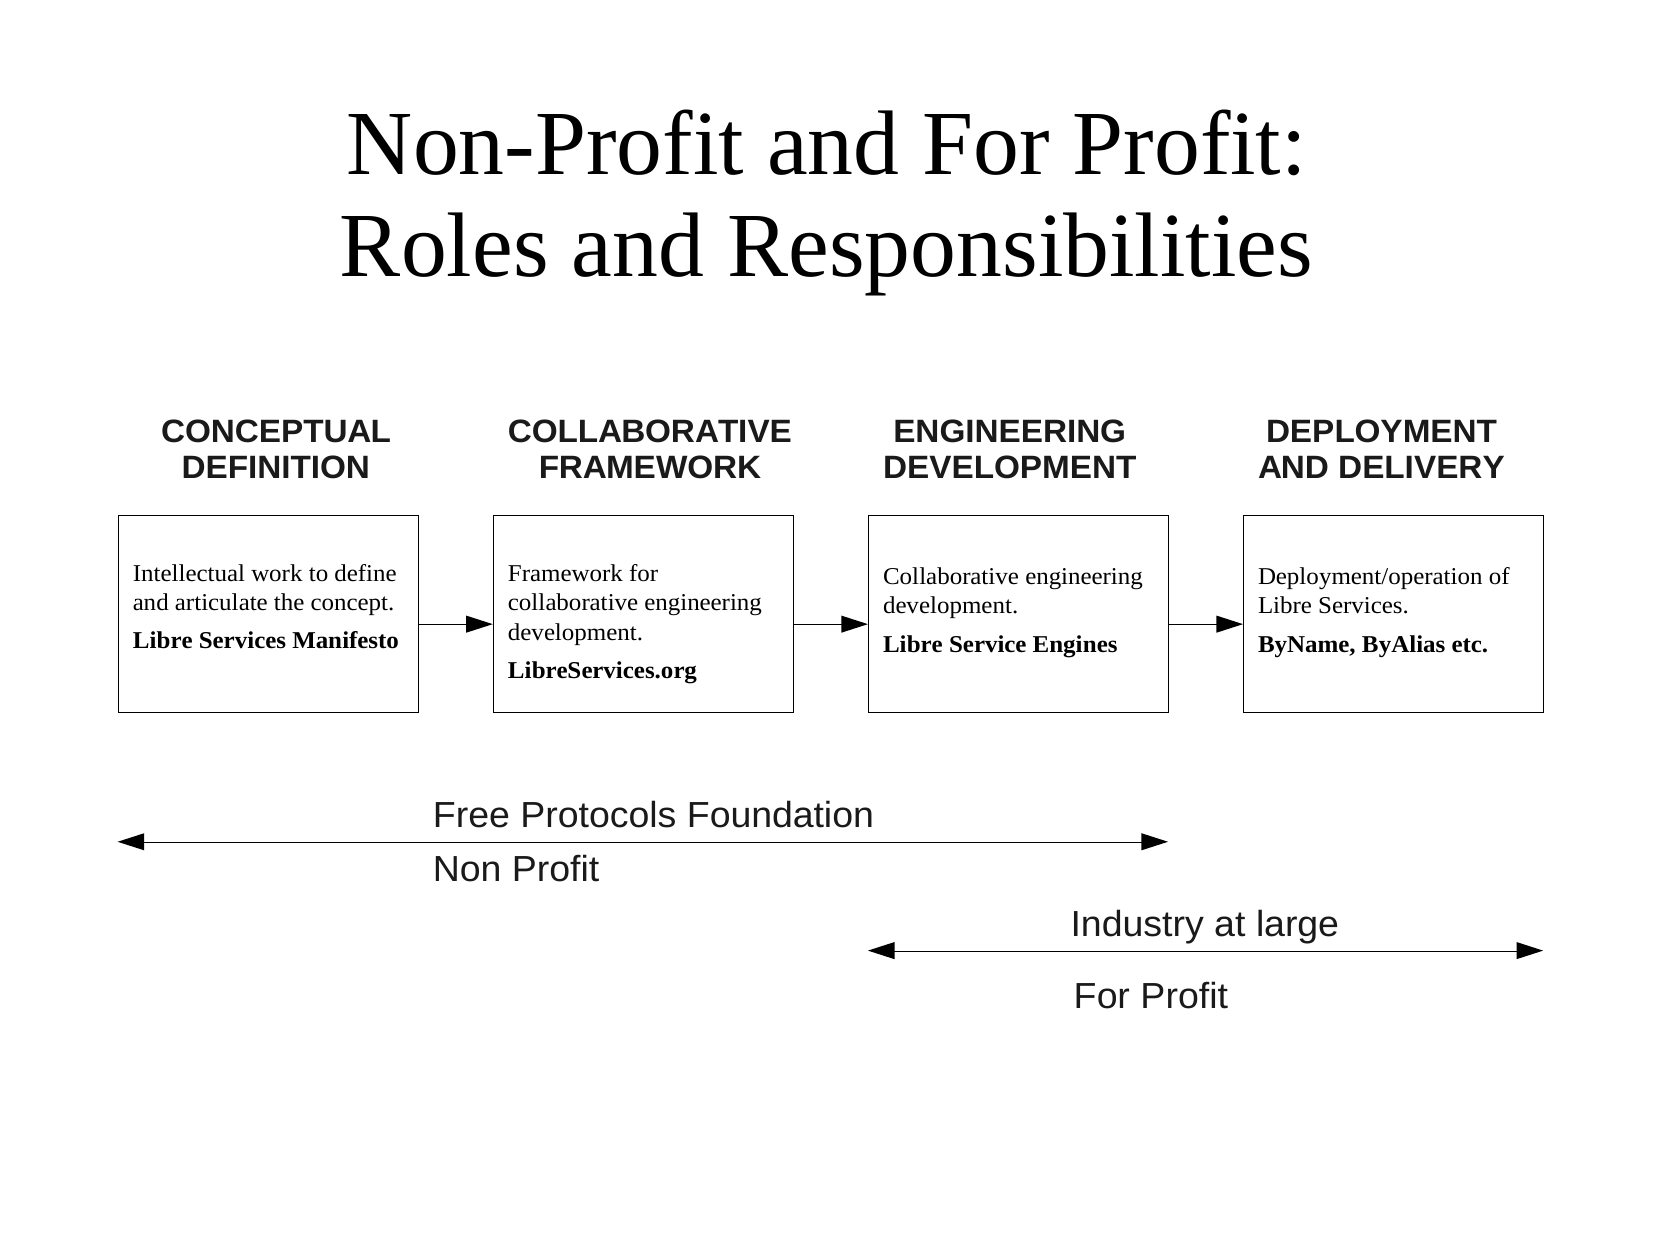

# Non-Profit and For Profit: Roles and Responsibilities